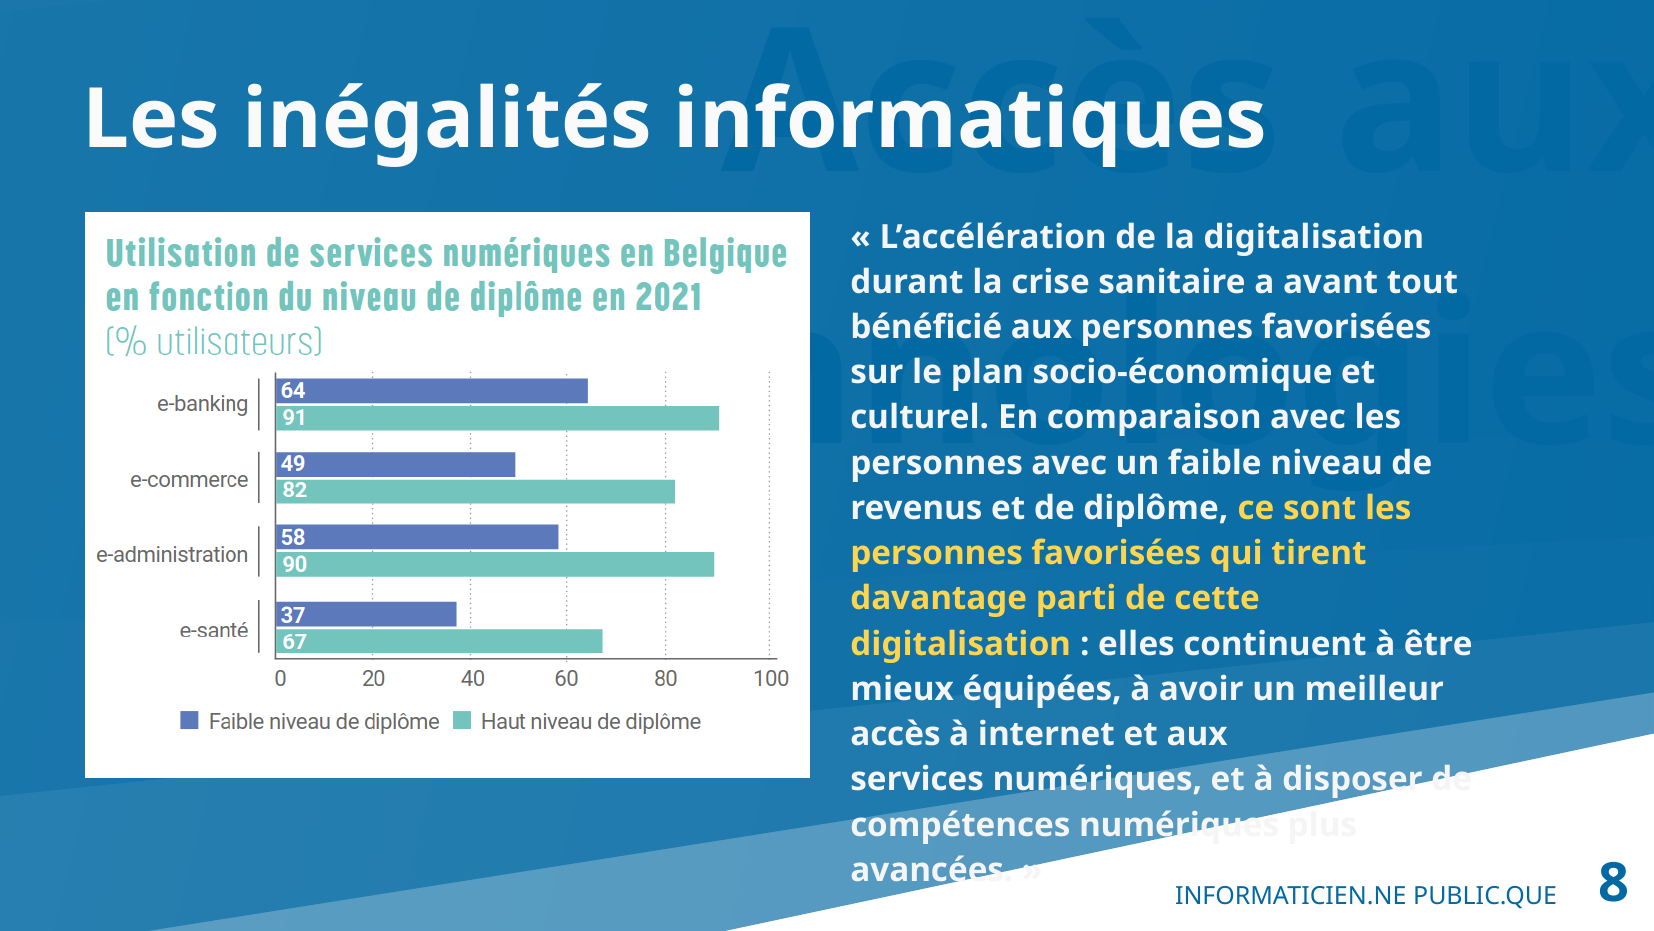

# Accès aux technologies
Les inégalités informatiques
« L’accélération de la digitalisation durant la crise sanitaire a avant tout bénéficié aux personnes favorisées sur le plan socio-économique et culturel. En comparaison avec les personnes avec un faible niveau de revenus et de diplôme, ce sont les personnes favorisées qui tirent davantage parti de cette digitalisation : elles continuent à être mieux équipées, à avoir un meilleur accès à internet et aux
services numériques, et à disposer de compétences numériques plus avancées. »
INFORMATICIEN.NE PUBLIC.QUE
8